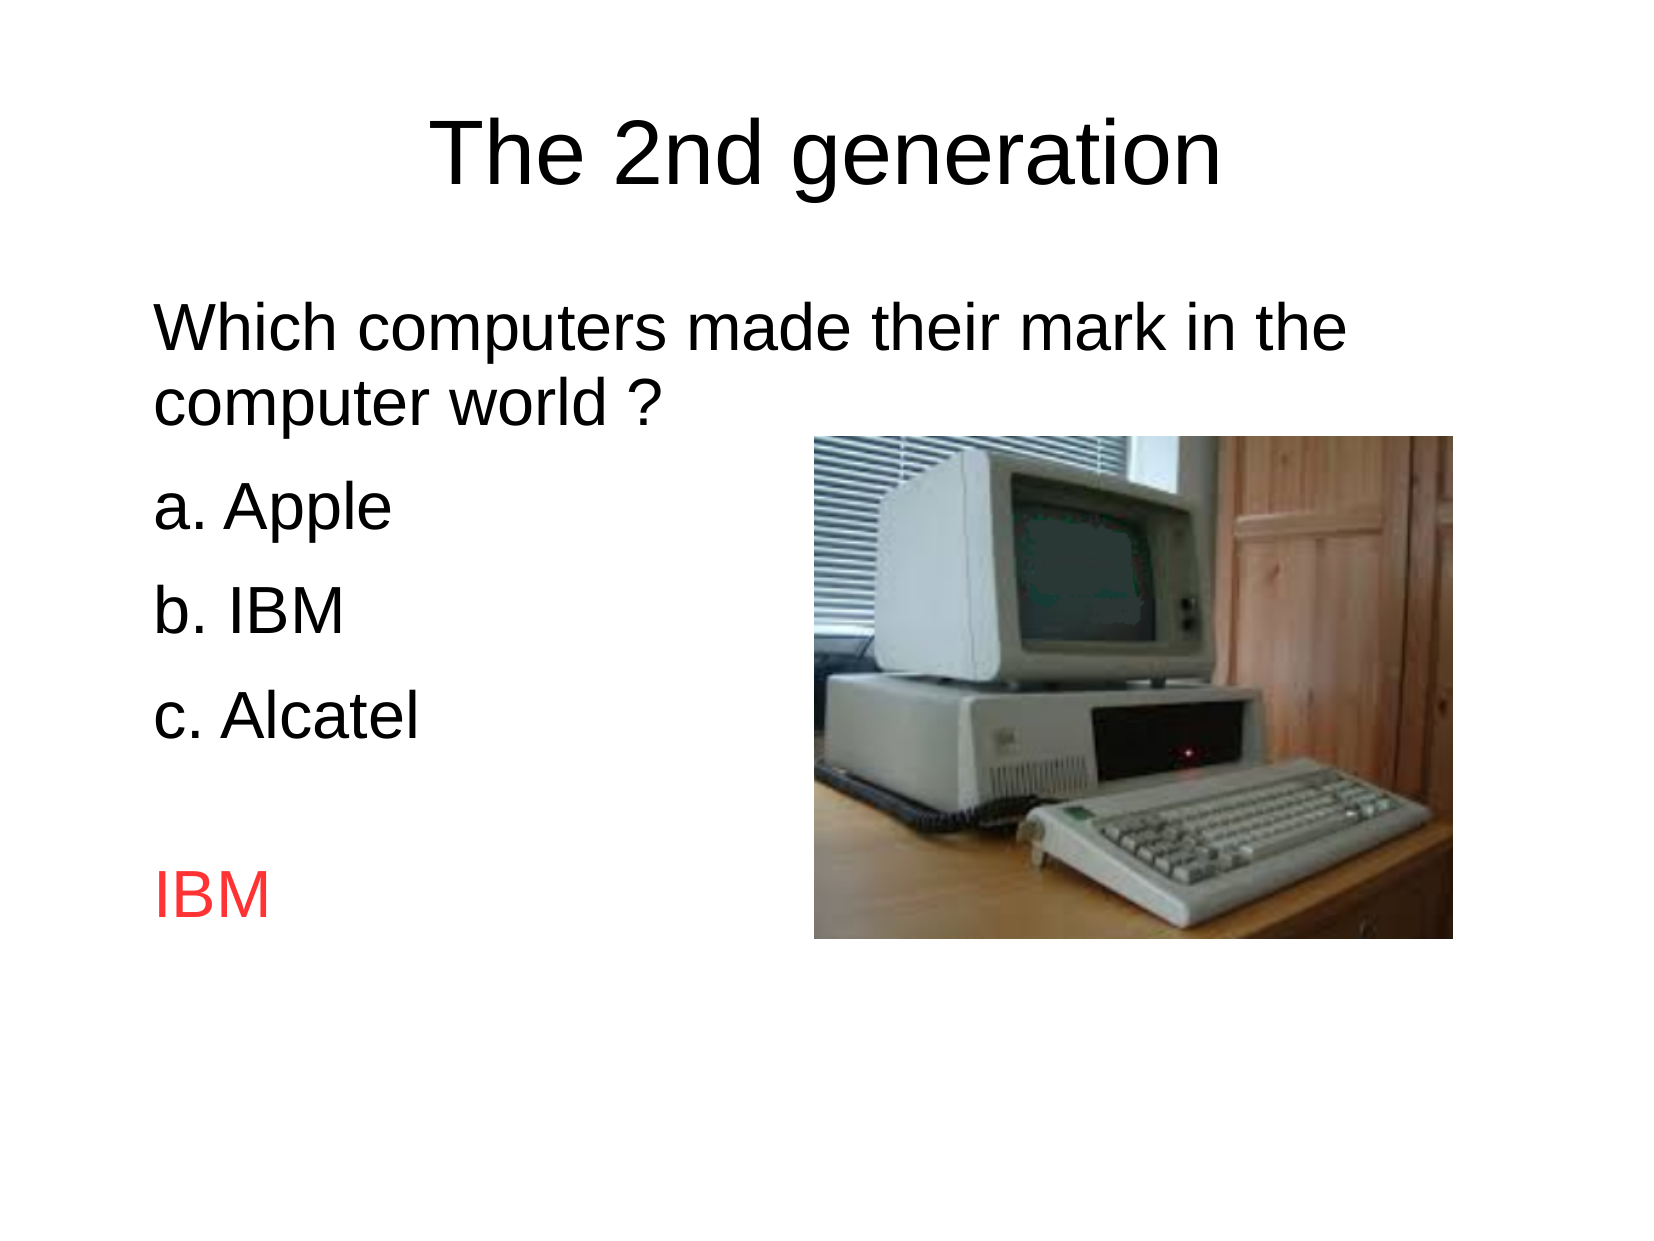

# The 2nd generation
Which computers made their mark in the computer world ?
a. Apple
b. IBM
c. Alcatel
IBM